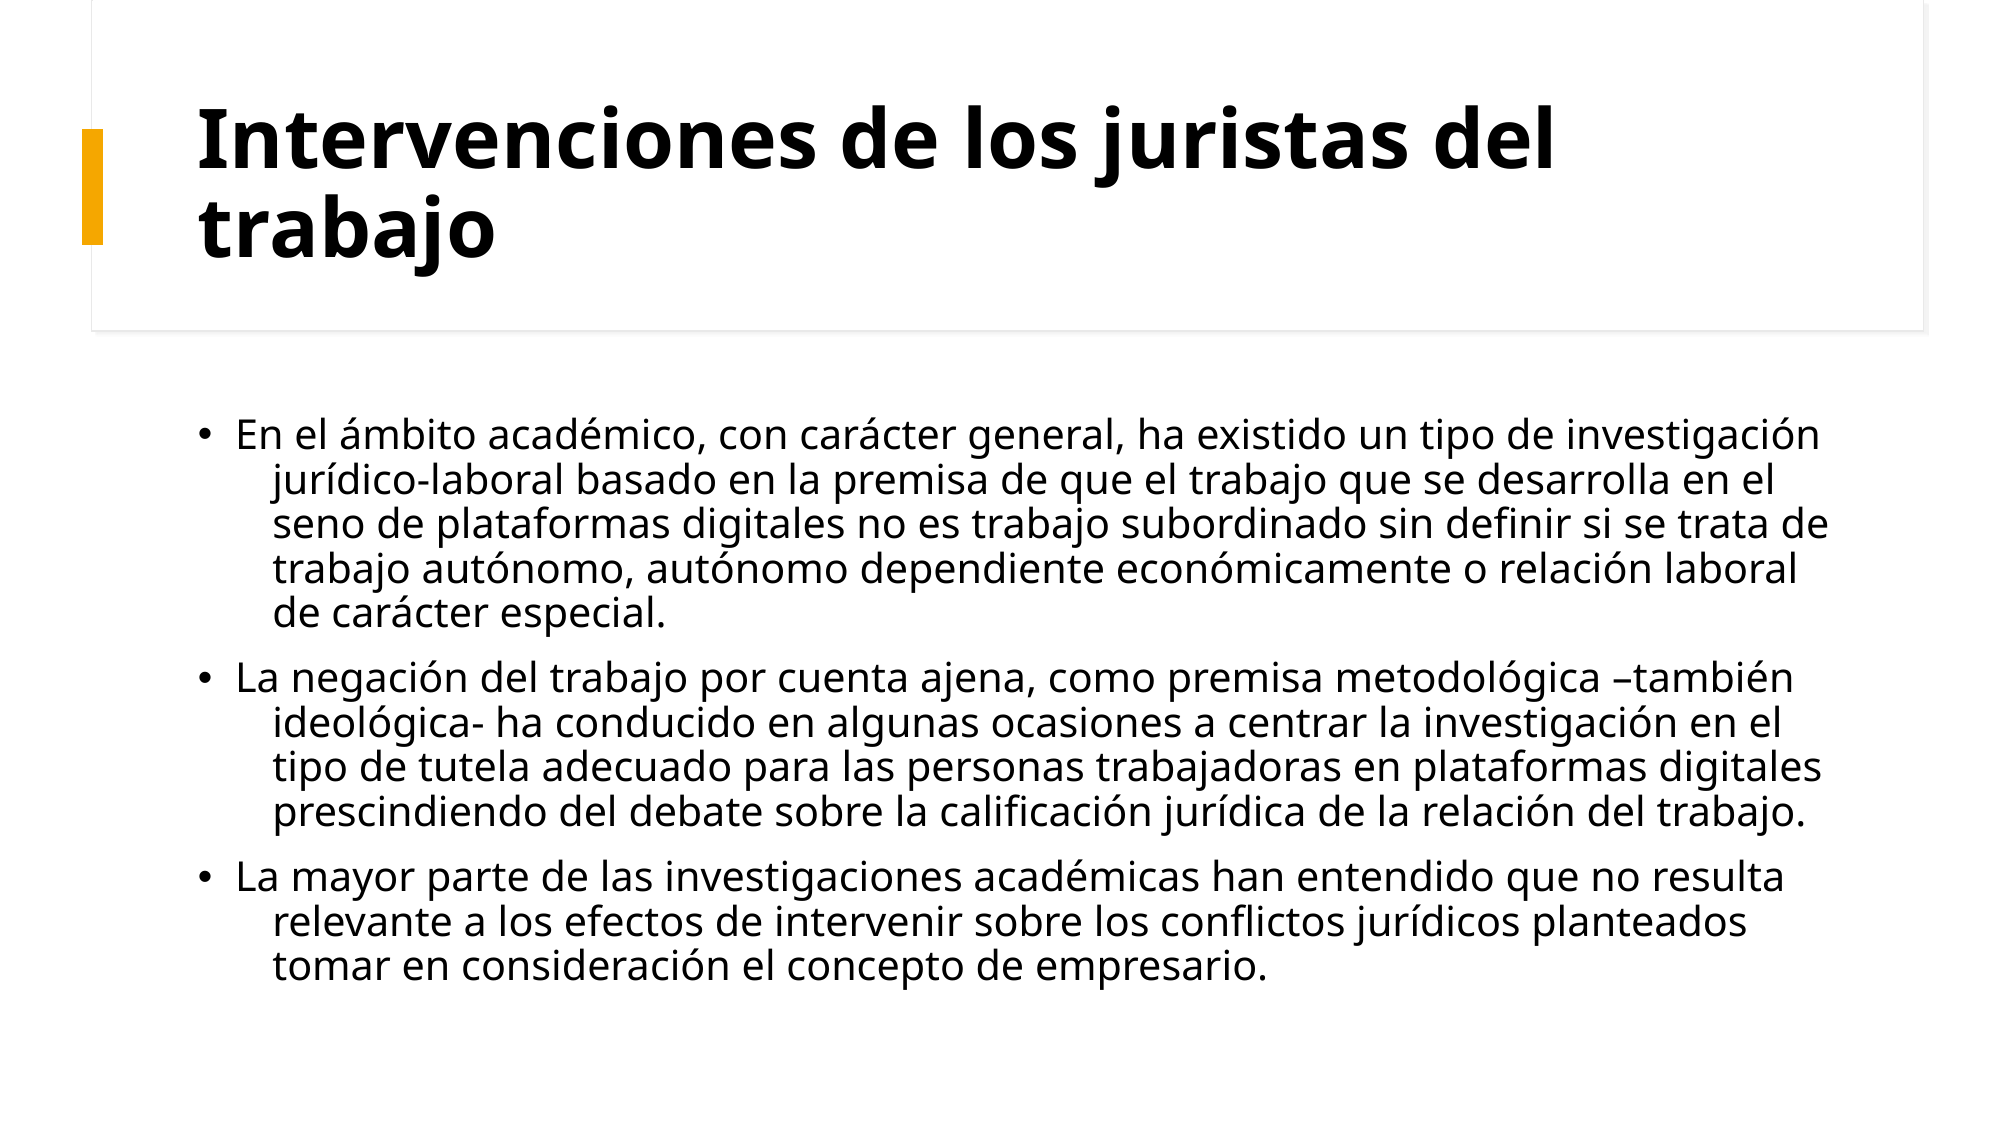

# Intervenciones de los juristas del trabajo
En el ámbito académico, con carácter general, ha existido un tipo de investigación jurídico-laboral basado en la premisa de que el trabajo que se desarrolla en el seno de plataformas digitales no es trabajo subordinado sin definir si se trata de trabajo autónomo, autónomo dependiente económicamente o relación laboral de carácter especial.
La negación del trabajo por cuenta ajena, como premisa metodológica –también ideológica- ha conducido en algunas ocasiones a centrar la investigación en el tipo de tutela adecuado para las personas trabajadoras en plataformas digitales prescindiendo del debate sobre la calificación jurídica de la relación del trabajo.
La mayor parte de las investigaciones académicas han entendido que no resulta relevante a los efectos de intervenir sobre los conflictos jurídicos planteados tomar en consideración el concepto de empresario.